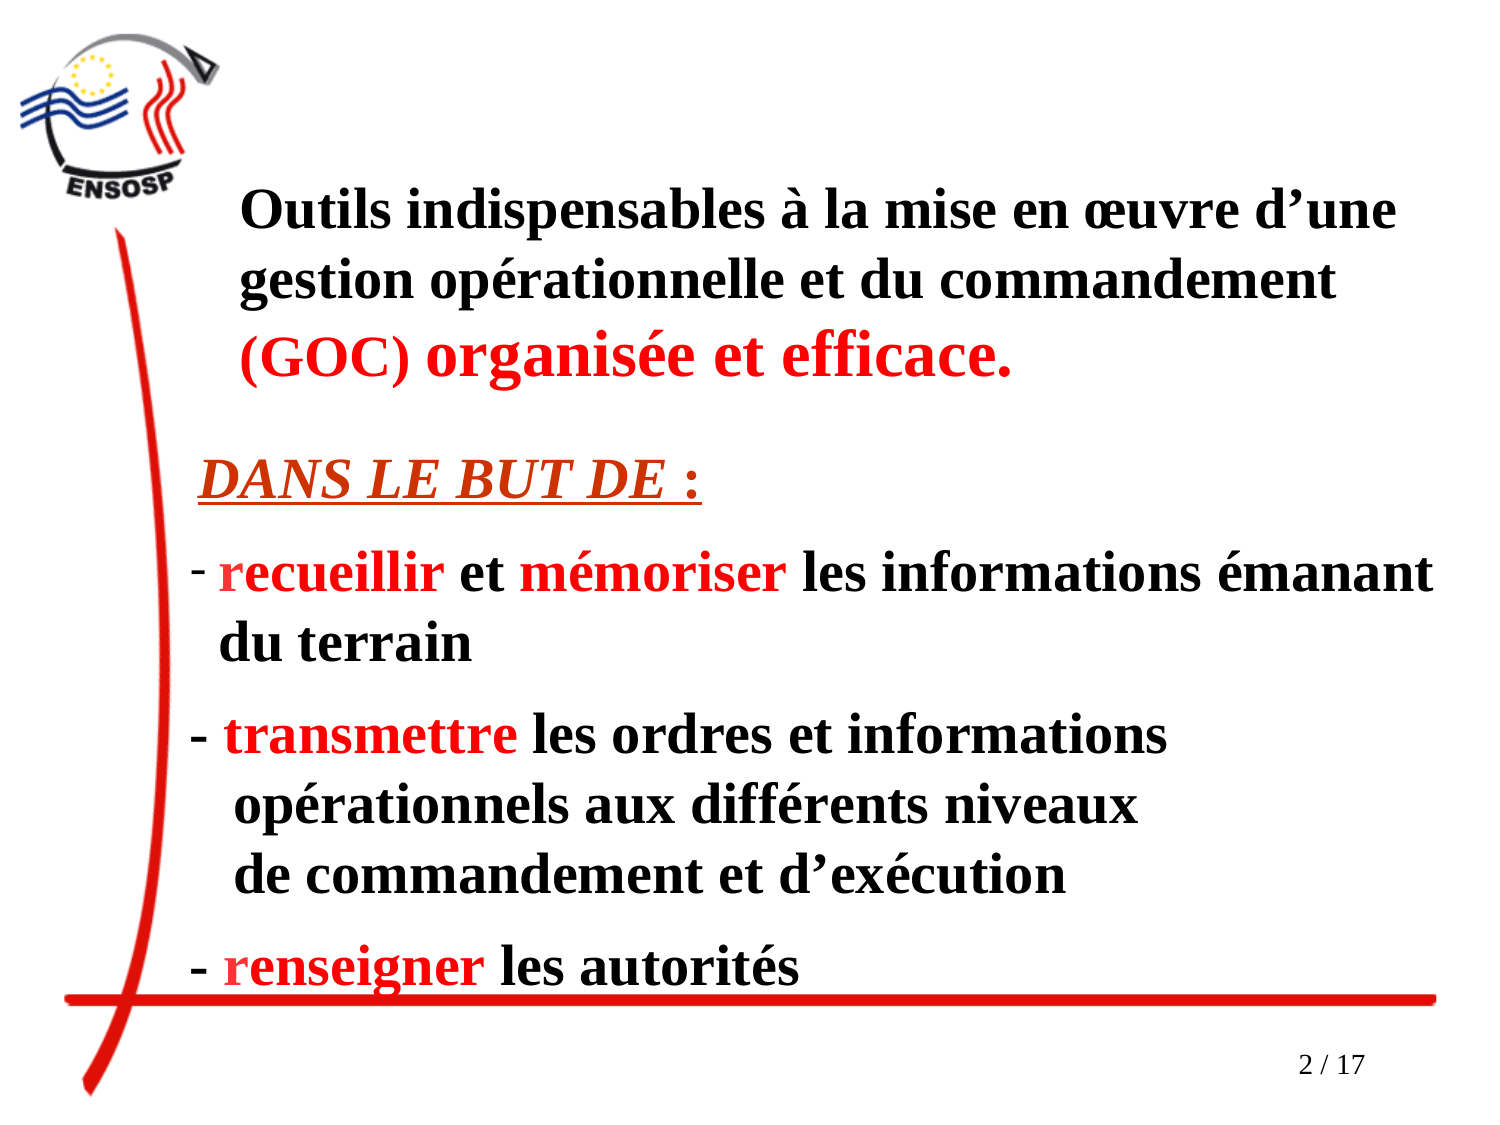

Outils indispensables à la mise en œuvre d’une
gestion opérationnelle et du commandement
(GOC) organisée et efficace.
DANS LE BUT DE :
 recueillir et mémoriser les informations émanant
 du terrain
- transmettre les ordres et informations
 opérationnels aux différents niveaux
 de commandement et d’exécution
- renseigner les autorités
2